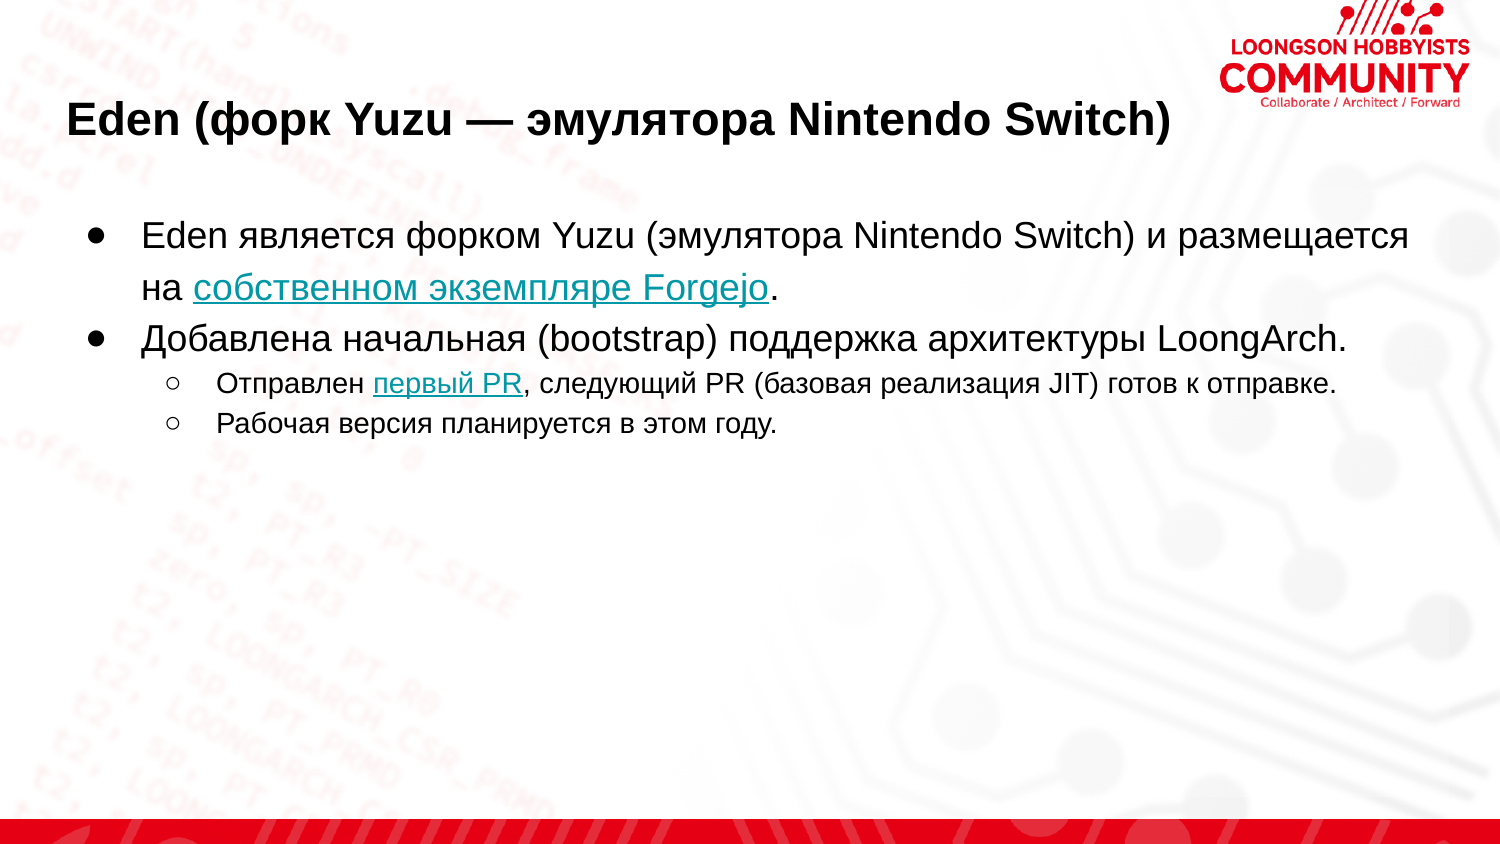

# Eden (форк Yuzu — эмулятора Nintendo Switch)
Eden является форком Yuzu (эмулятора Nintendo Switch) и размещается на собственном экземпляре Forgejo.
Добавлена начальная (bootstrap) поддержка архитектуры LoongArch.
Отправлен первый PR, следующий PR (базовая реализация JIT) готов к отправке.
Рабочая версия планируется в этом году.